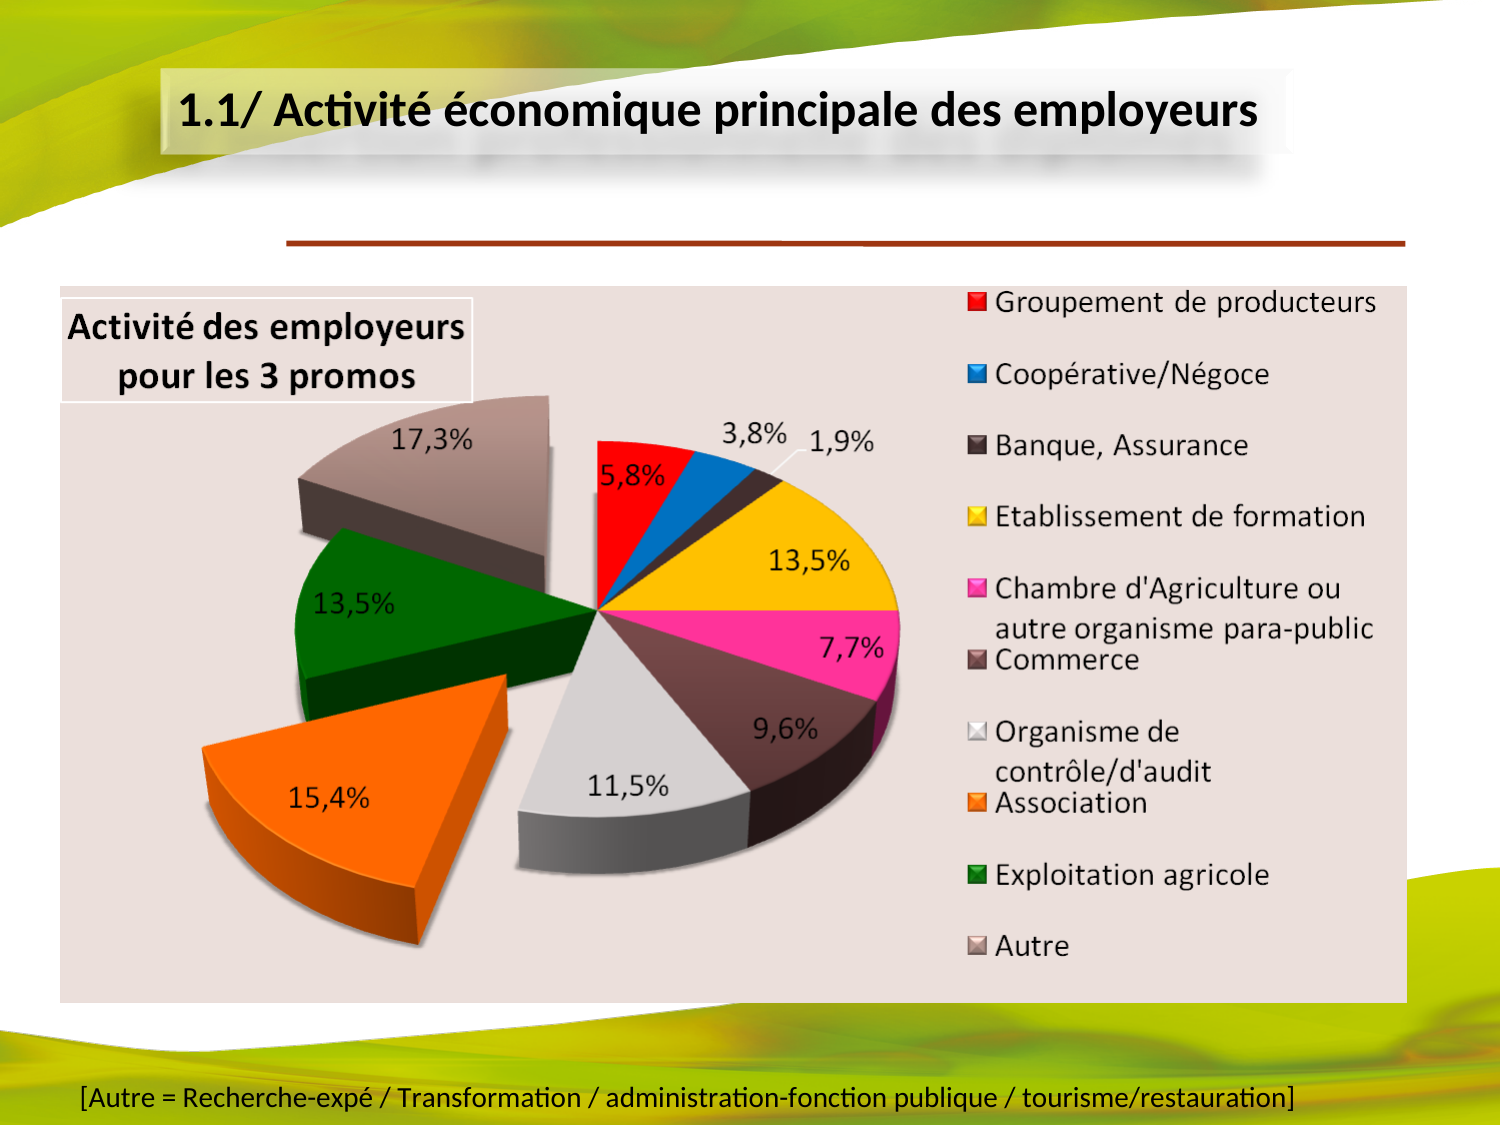

1.1/ Activité économique principale des employeurs
[Autre = Recherche-expé / Transformation / administration-fonction publique / tourisme/restauration]